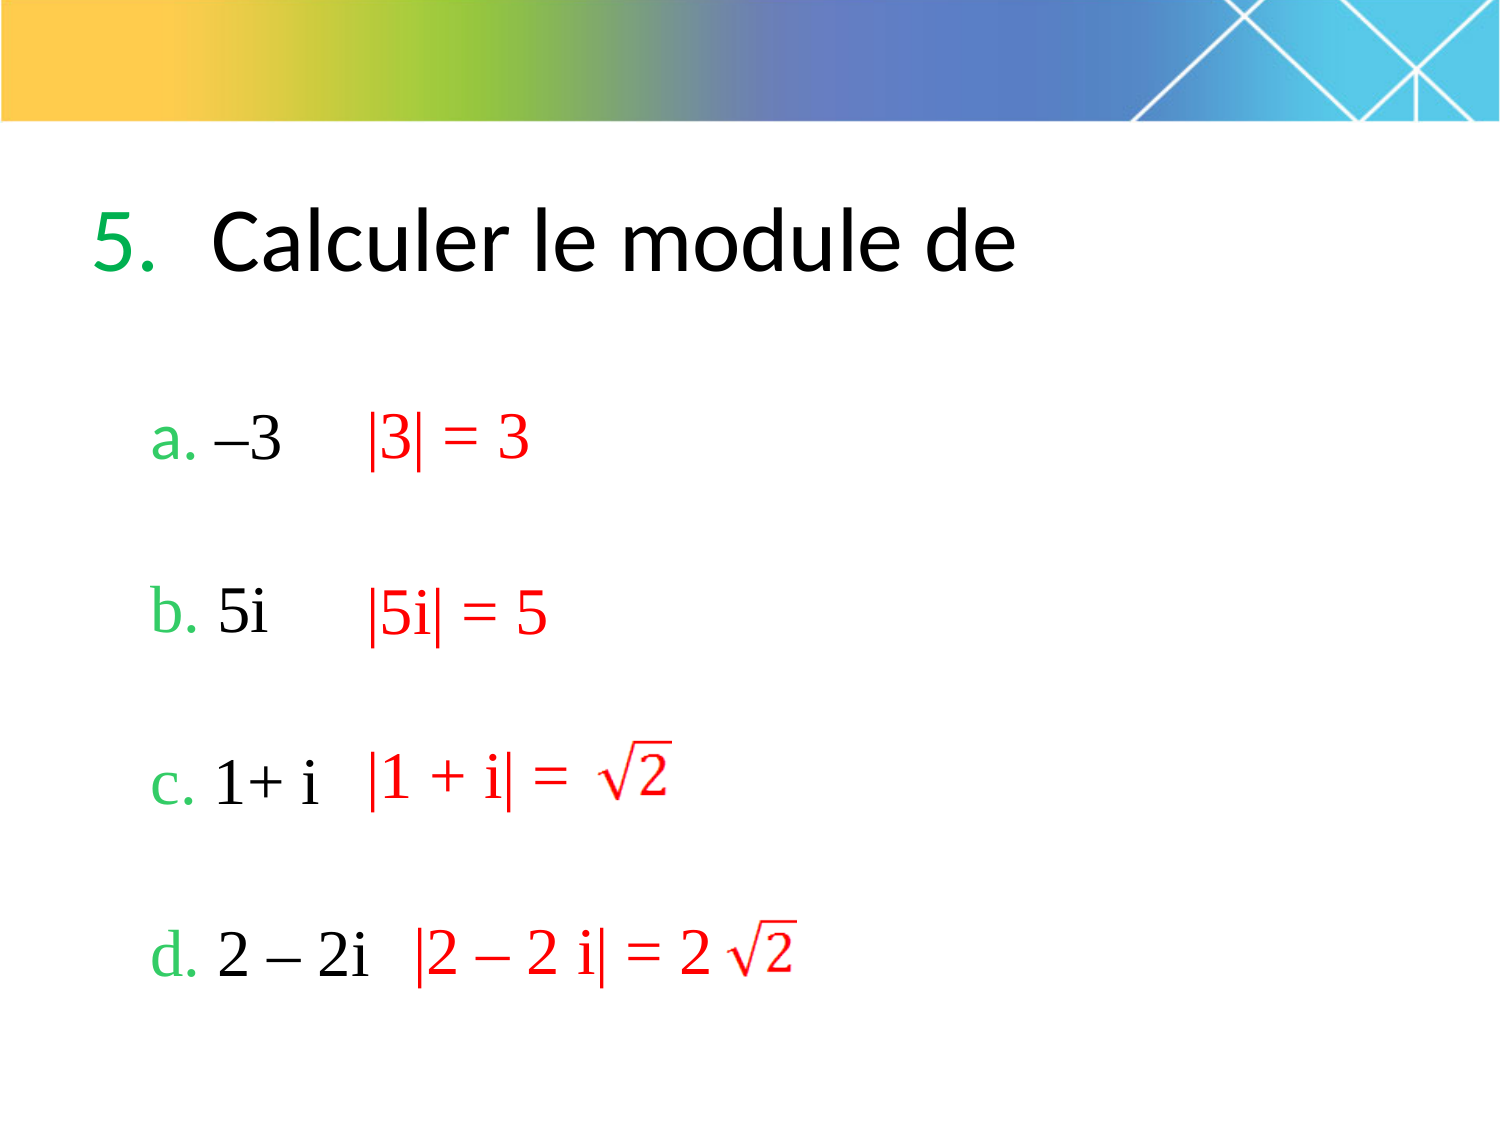

# Calculer le module de
|3| = 3
a. –3
b. 5i
c. 1+ i
d. 2 – 2i
|5i| = 5
|1 + i| =
|2 – 2 i| = 2